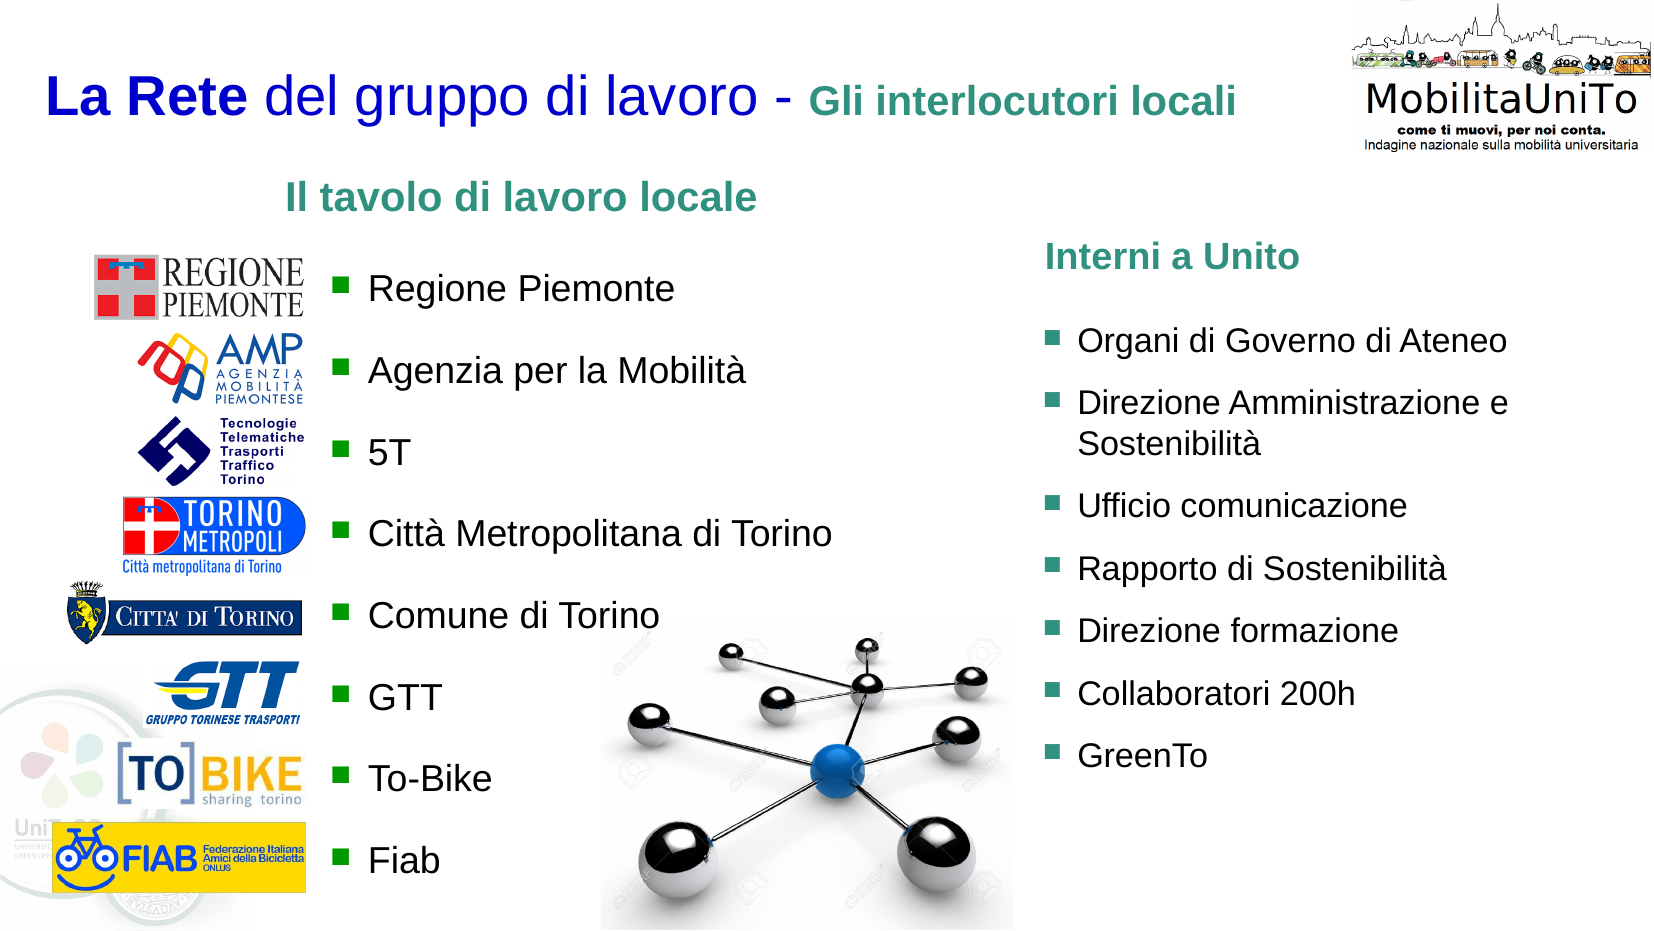

La Rete del gruppo di lavoro - Gli interlocutori locali
# Il tavolo di lavoro locale
Regione Piemonte
Agenzia per la Mobilità
5T
Città Metropolitana di Torino
Comune di Torino
GTT
To-Bike
Fiab
Interni a Unito
Organi di Governo di Ateneo
Direzione Amministrazione e Sostenibilità
Ufficio comunicazione
Rapporto di Sostenibilità
Direzione formazione
Collaboratori 200h
GreenTo